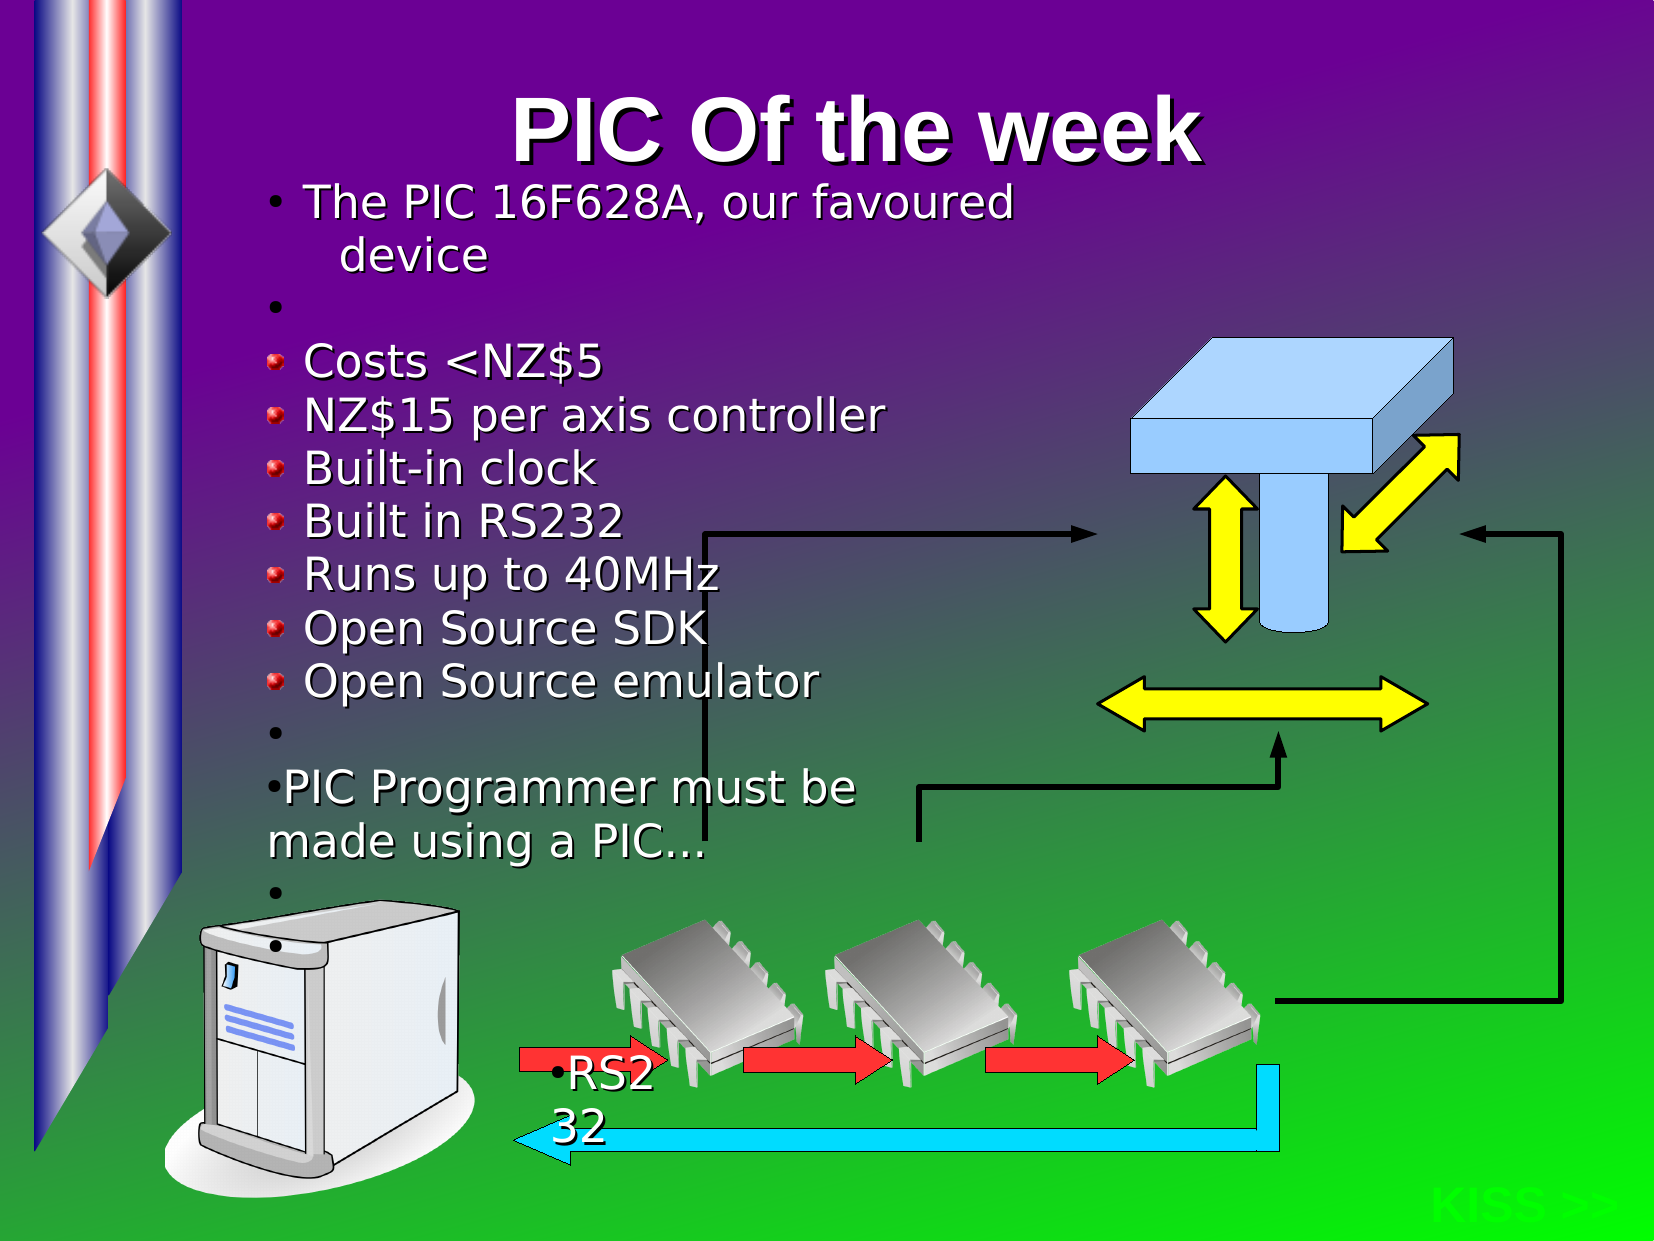

# PIC Of the week
The PIC 16F628A, our favoured device
Costs <NZ$5
NZ$15 per axis controller
Built-in clock
Built in RS232
Runs up to 40MHz
Open Source SDK
Open Source emulator
PIC Programmer must be
made using a PIC...
RS232
KISS >>